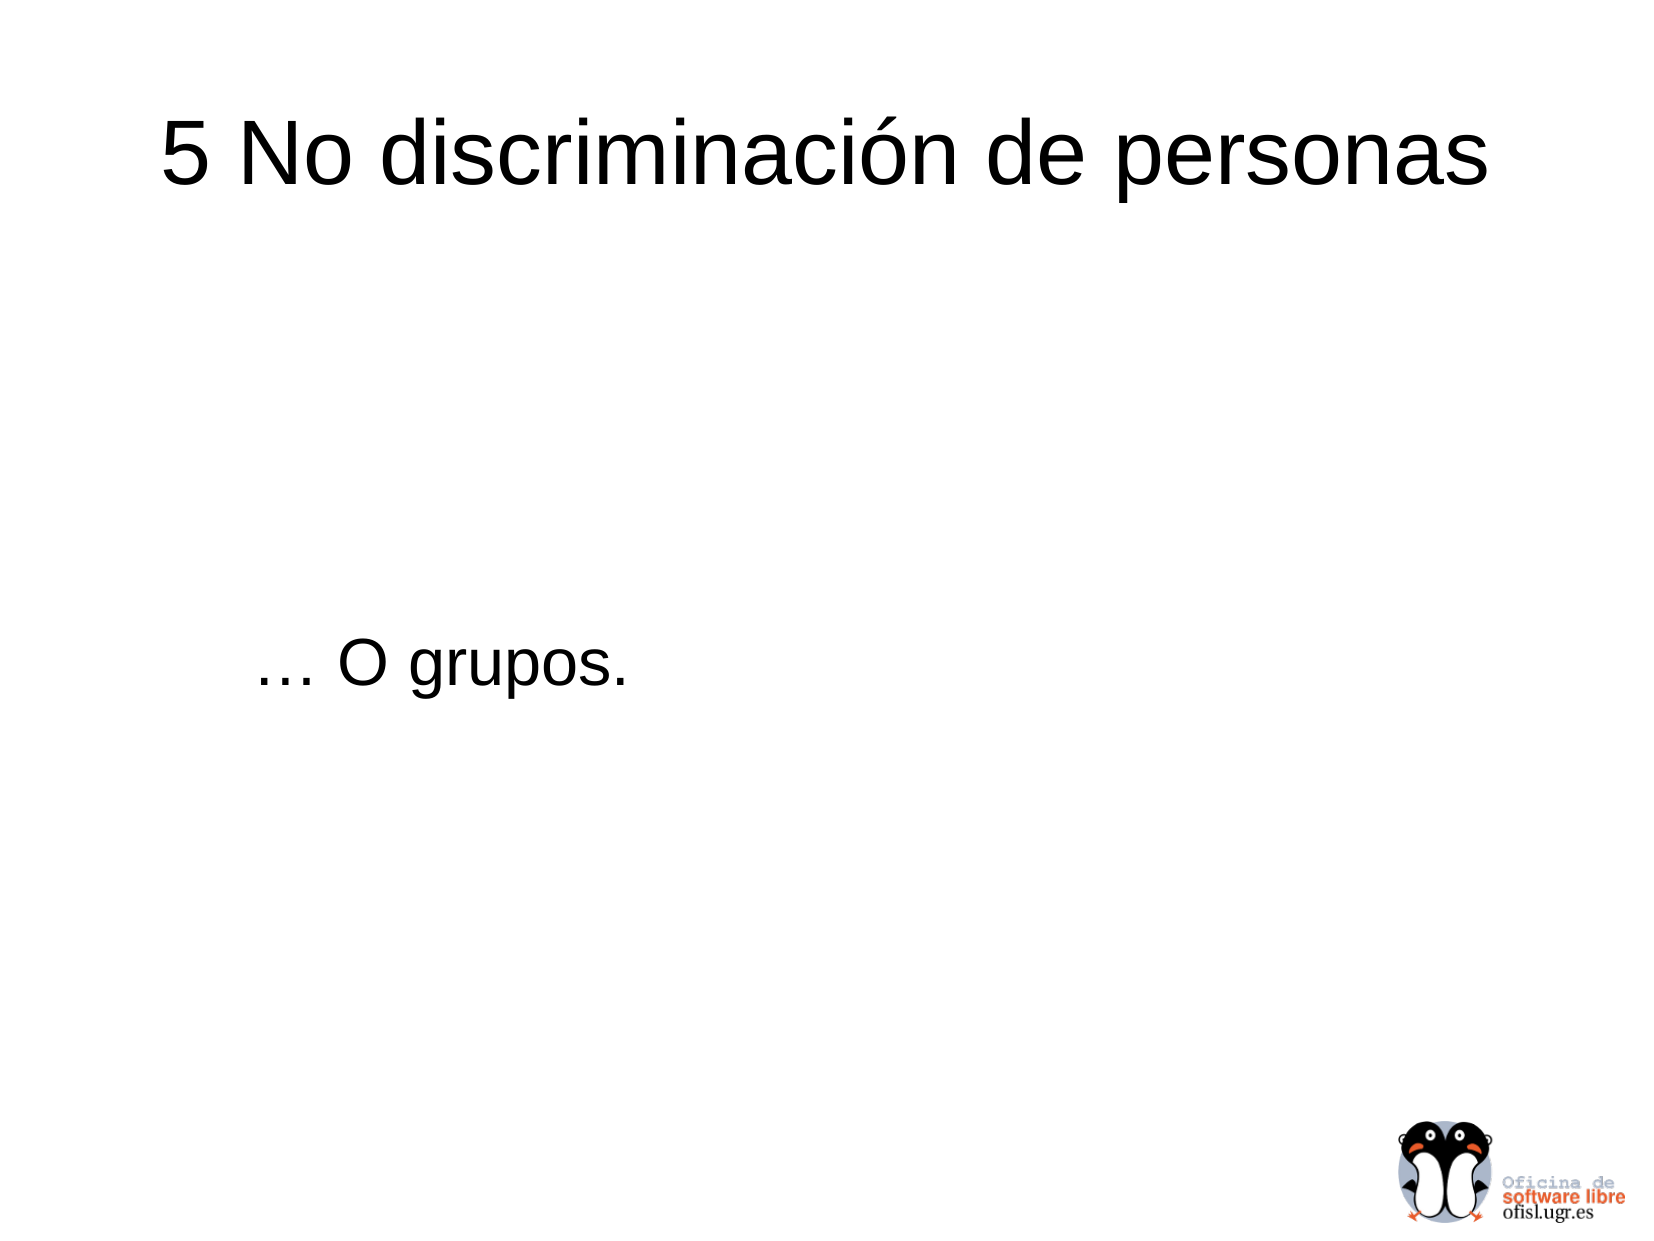

# 5 No discriminación de personas
… O grupos.